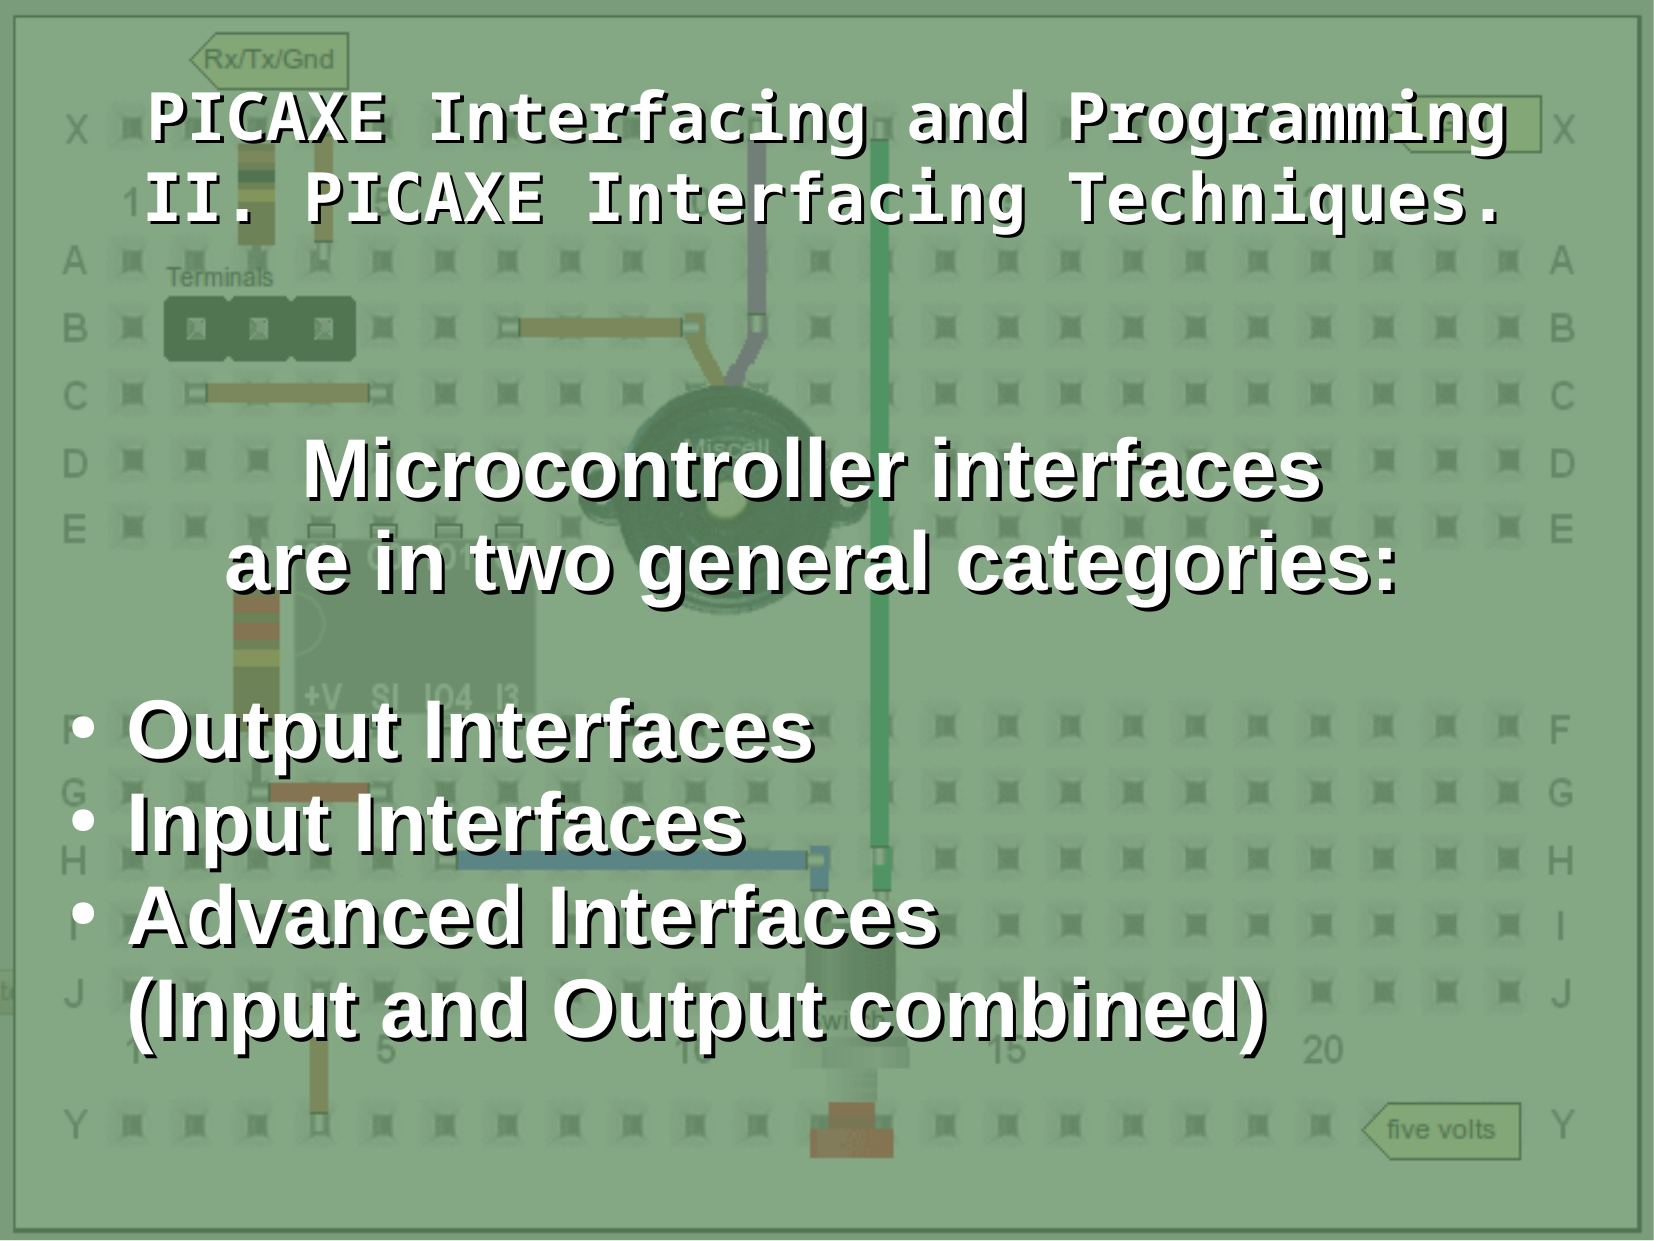

# PICAXE Interfacing and Programming II. PICAXE Interfacing Techniques.
Microcontroller interfaces
are in two general categories:
 Output Interfaces
 Input Interfaces
 Advanced Interfaces
 (Input and Output combined)